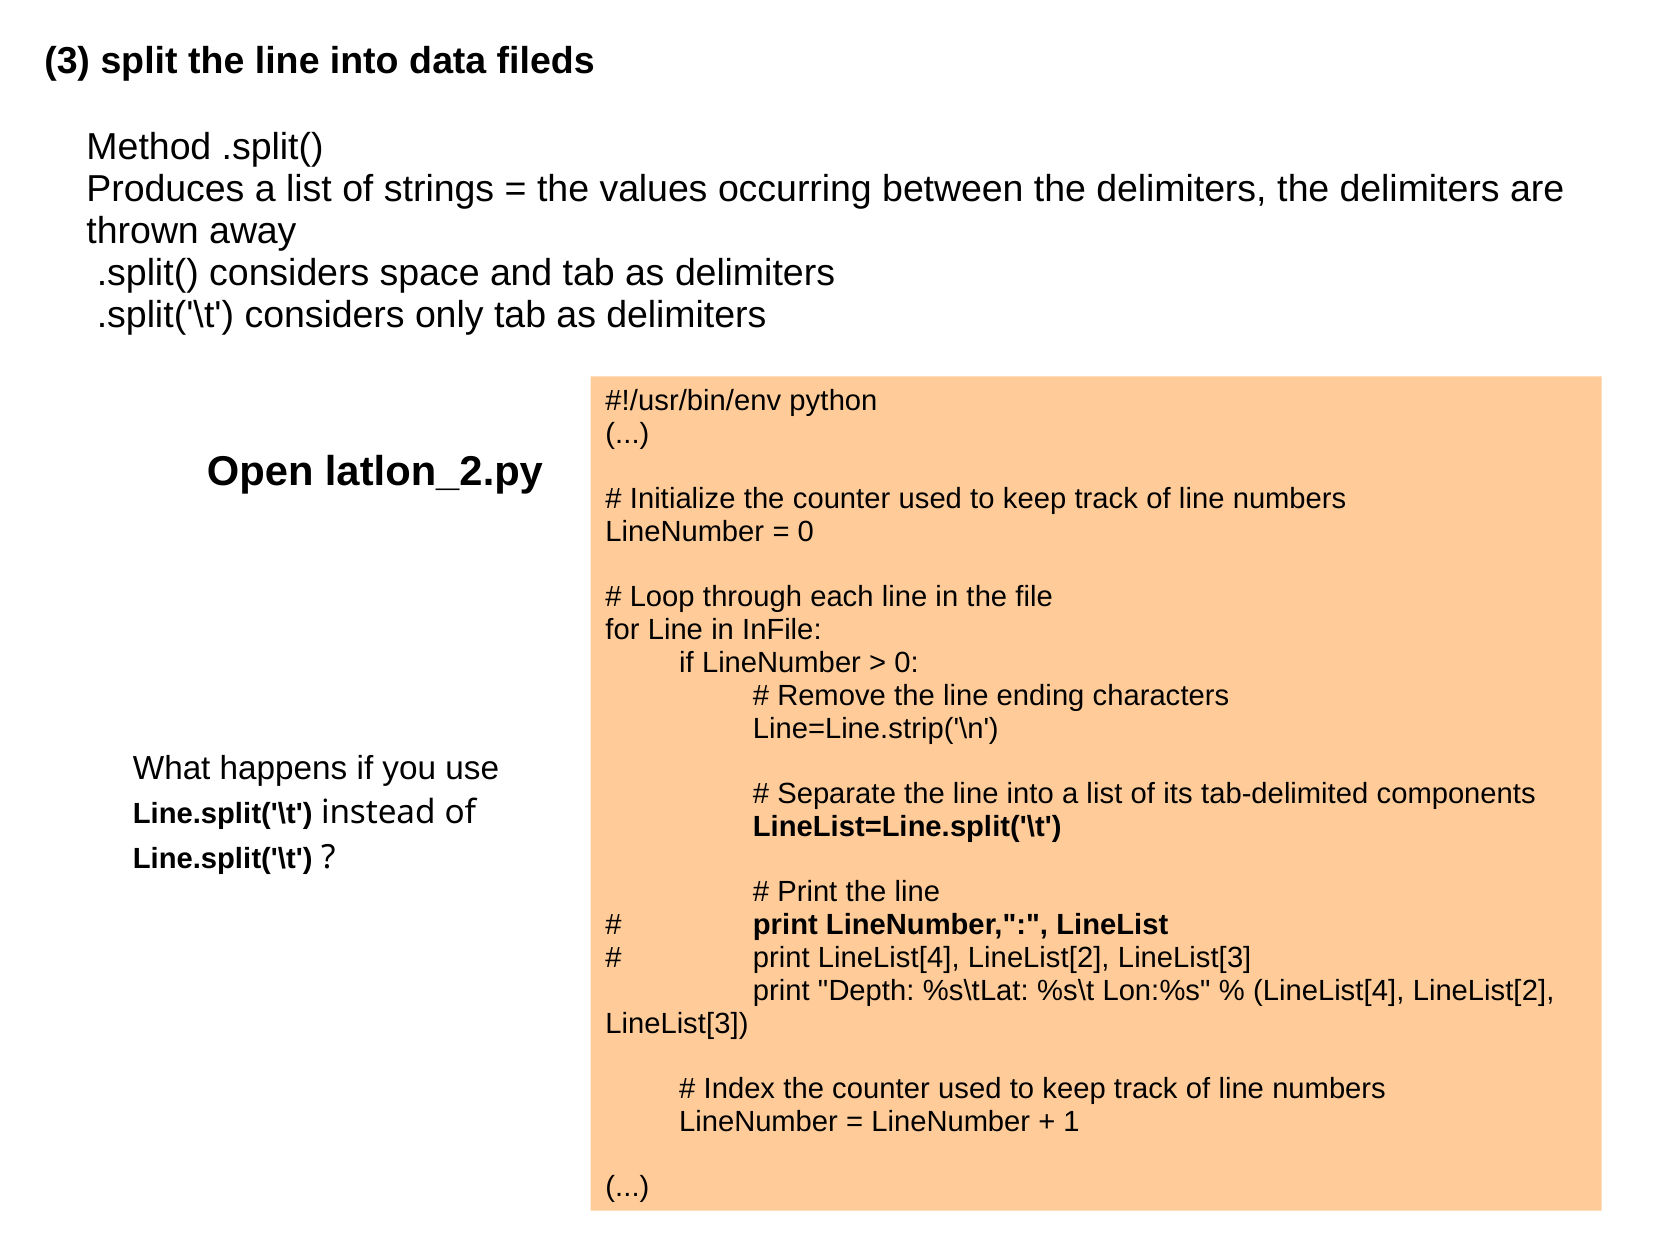

(3) split the line into data fileds
Method .split()
Produces a list of strings = the values occurring between the delimiters, the delimiters are thrown away
 .split() considers space and tab as delimiters
 .split('\t') considers only tab as delimiters
#!/usr/bin/env python
(...)
# Initialize the counter used to keep track of line numbers
LineNumber = 0
# Loop through each line in the file
for Line in InFile:
	if LineNumber > 0:
		# Remove the line ending characters
 		Line=Line.strip('\n')
 		# Separate the line into a list of its tab-delimited components
 		LineList=Line.split('\t')
		# Print the line
# 		print LineNumber,":", LineList
# 		print LineList[4], LineList[2], LineList[3]
		print "Depth: %s\tLat: %s\t Lon:%s" % (LineList[4], LineList[2], LineList[3])
	# Index the counter used to keep track of line numbers
	LineNumber = LineNumber + 1
(...)
Open latlon_2.py
What happens if you use Line.split('\t') instead of Line.split('\t') ?